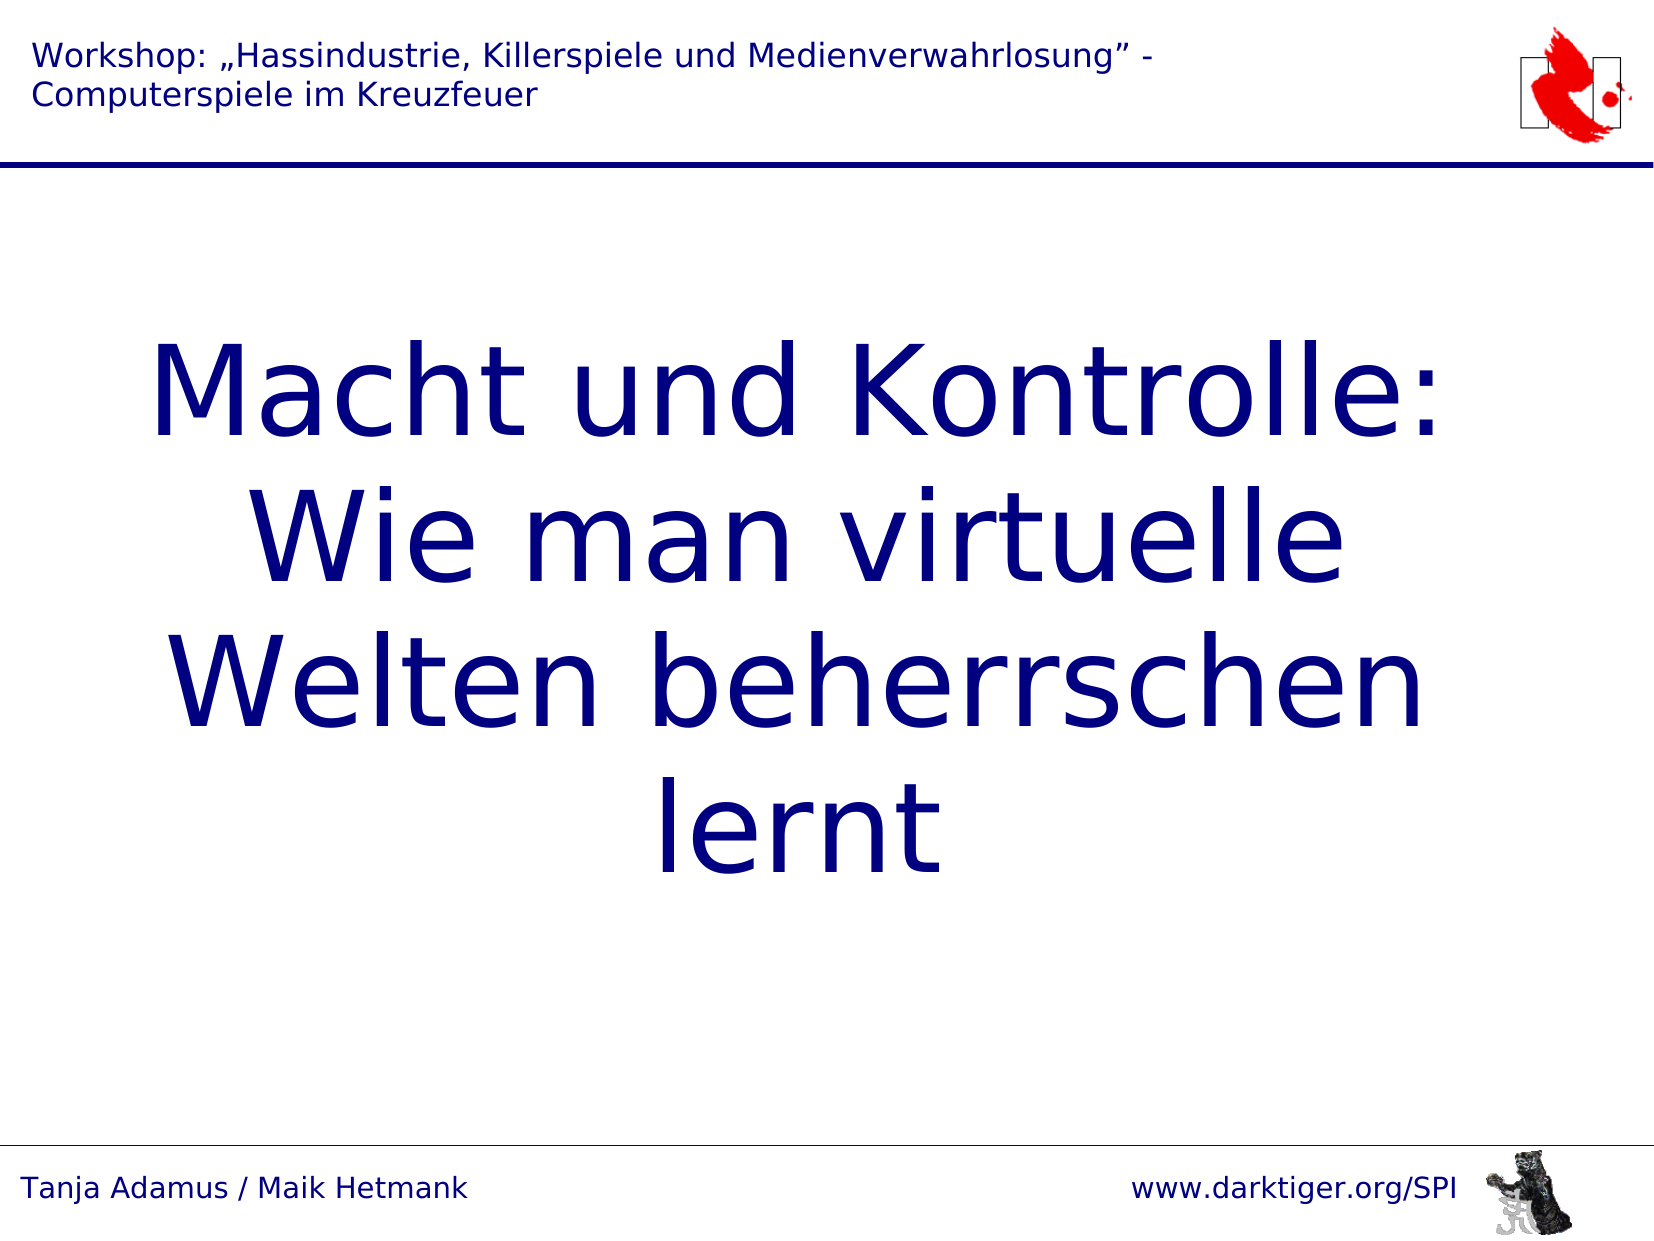

Workshop: „Hassindustrie, Killerspiele und Medienverwahrlosung” - Computerspiele im Kreuzfeuer
Macht und Kontrolle: Wie man virtuelle Welten beherrschen lernt